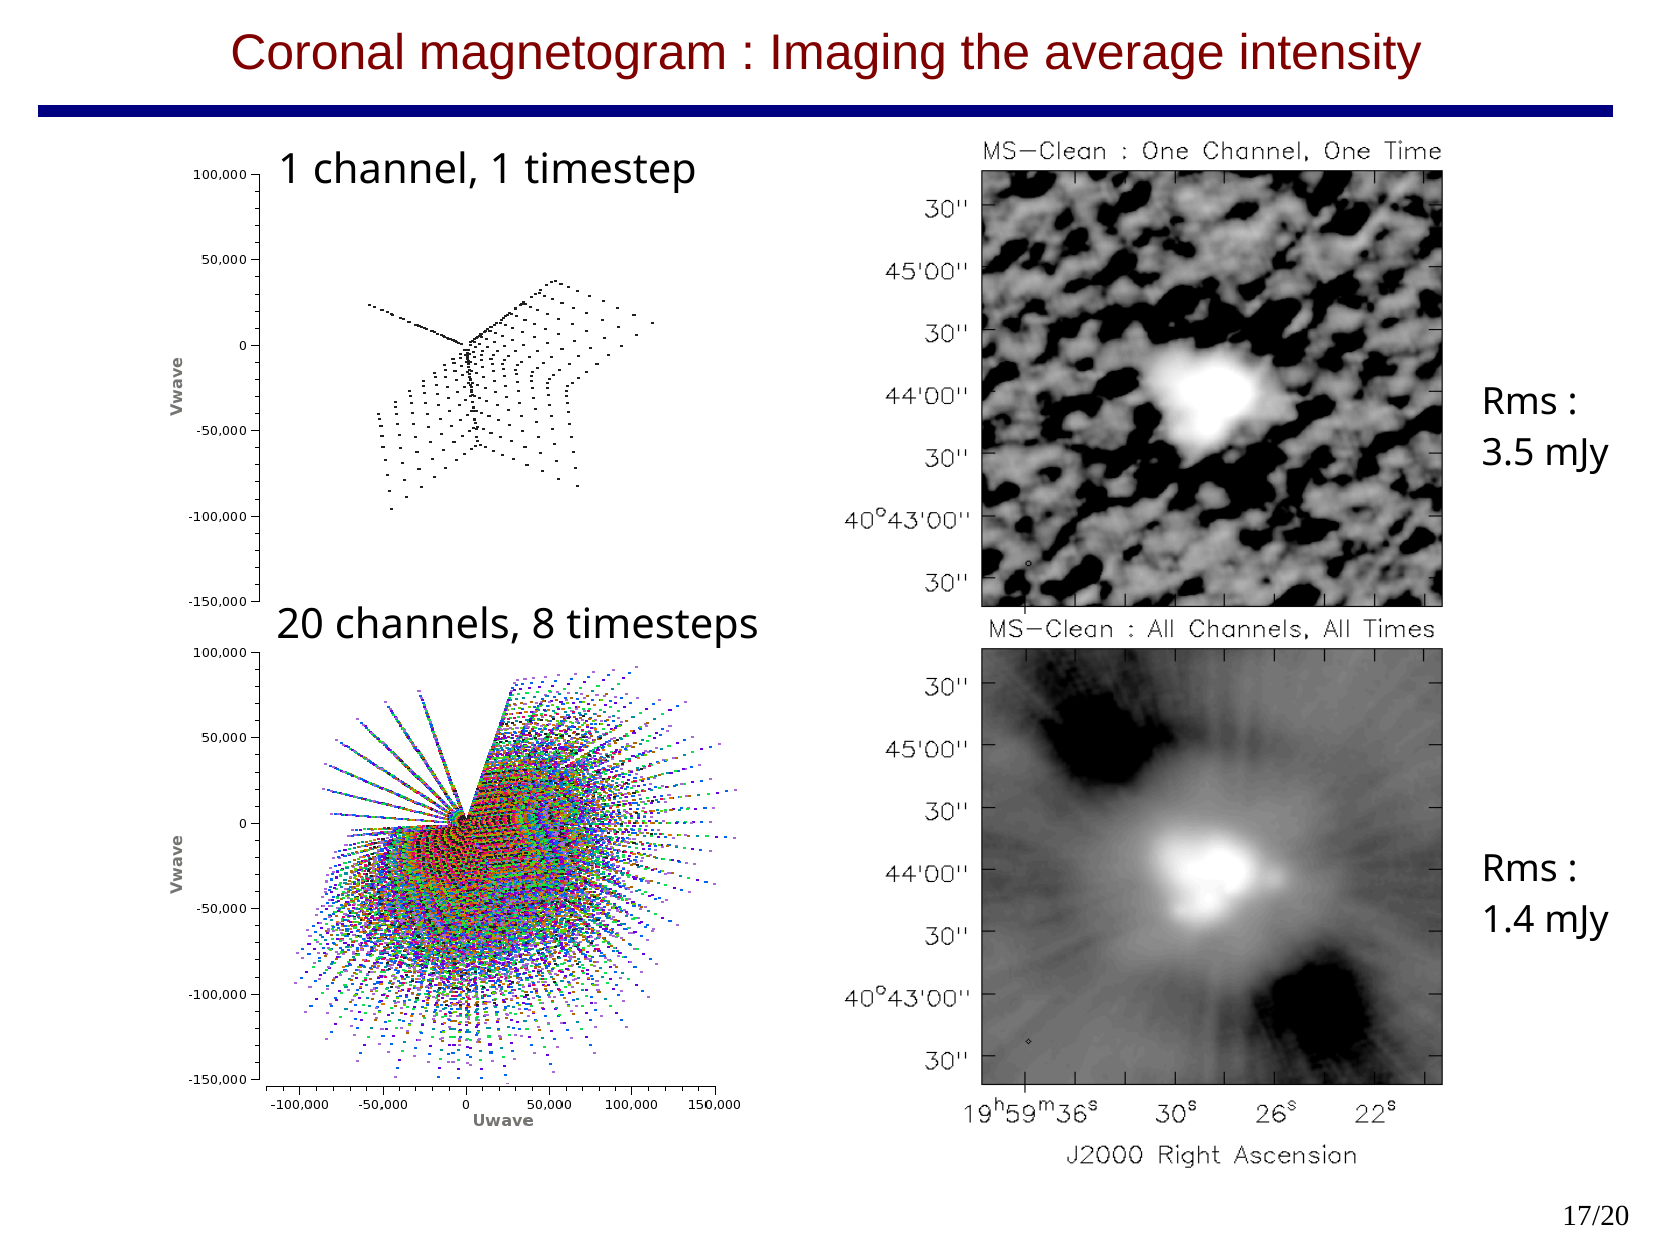

# Coronal magnetogram : Imaging the average intensity
1 channel, 1 timestep
Rms : 3.5 mJy
20 channels, 8 timesteps
Rms : 1.4 mJy
17